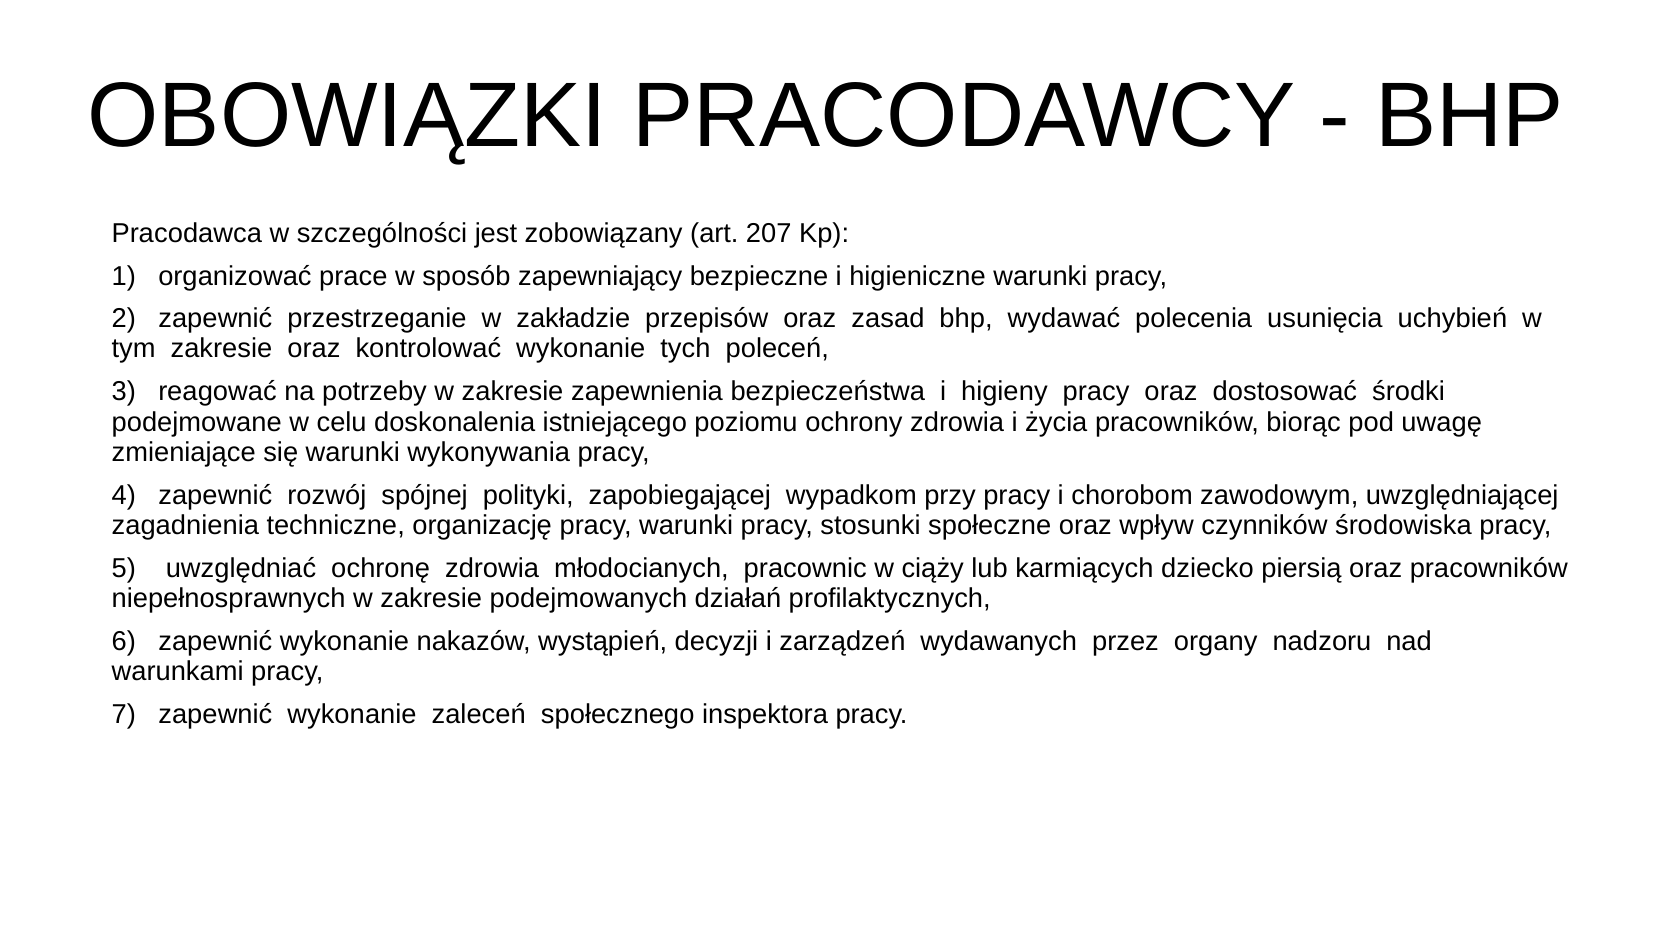

# OBOWIĄZKI PRACODAWCY - BHP
Pracodawca w szczególności jest zobowiązany (art. 207 Kp):
1) organizować prace w sposób zapewniający bezpieczne i higieniczne warunki pracy,
2) zapewnić przestrzeganie w zakładzie przepisów oraz zasad bhp, wydawać polecenia usunięcia uchybień w tym zakresie oraz kontrolować wykonanie tych poleceń,
3) reagować na potrzeby w zakresie zapewnienia bezpieczeństwa i higieny pracy oraz dostosować środki podejmowane w celu doskonalenia istniejącego poziomu ochrony zdrowia i życia pracowników, biorąc pod uwagę zmieniające się warunki wykonywania pracy,
4) zapewnić rozwój spójnej polityki, zapobiegającej wypadkom przy pracy i chorobom zawodowym, uwzględniającej zagadnienia techniczne, organizację pracy, warunki pracy, stosunki społeczne oraz wpływ czynników środowiska pracy,
5) uwzględniać ochronę zdrowia młodocianych, pracownic w ciąży lub karmiących dziecko piersią oraz pracowników niepełnosprawnych w zakresie podejmowanych działań profilaktycznych,
6) zapewnić wykonanie nakazów, wystąpień, decyzji i zarządzeń wydawanych przez organy nadzoru nad warunkami pracy,
7) zapewnić wykonanie zaleceń społecznego inspektora pracy.